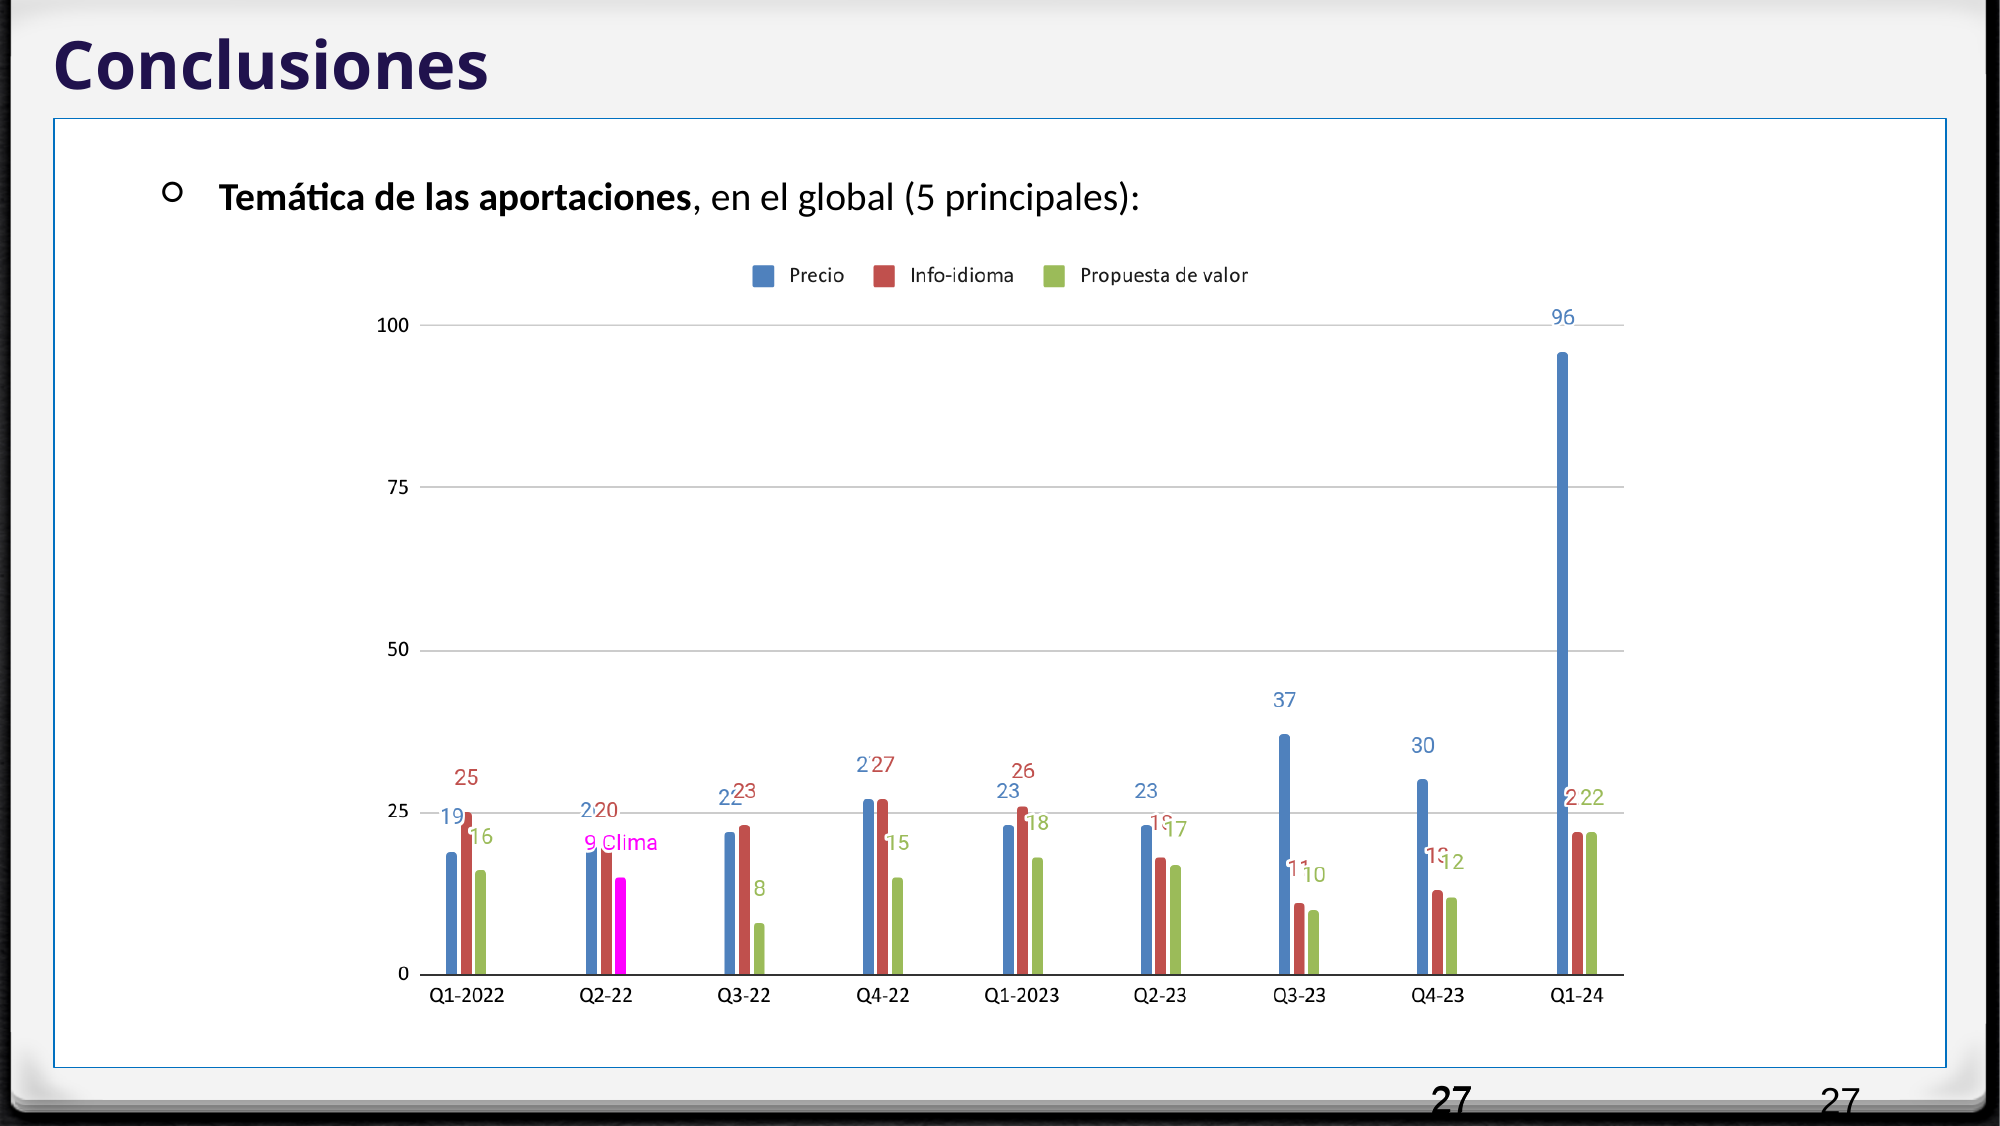

Conclusiones
Temática de las aportaciones, en el global (5 principales):